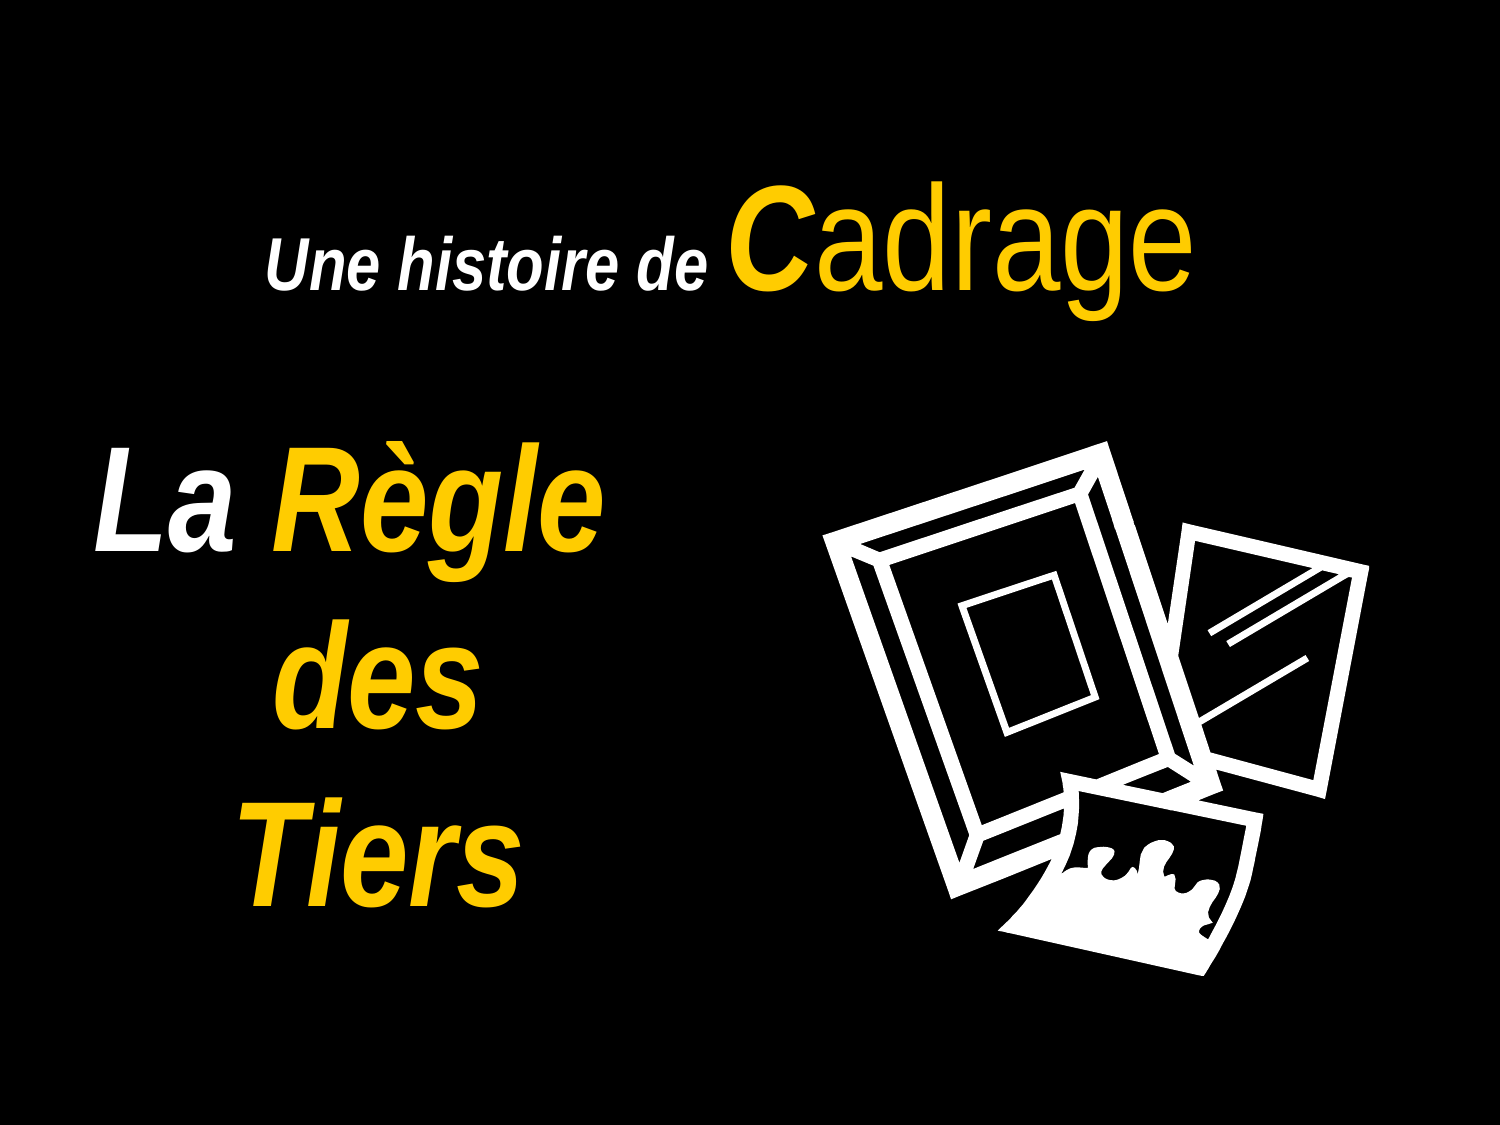

# Une histoire de Cadrage
La Règle des Tiers